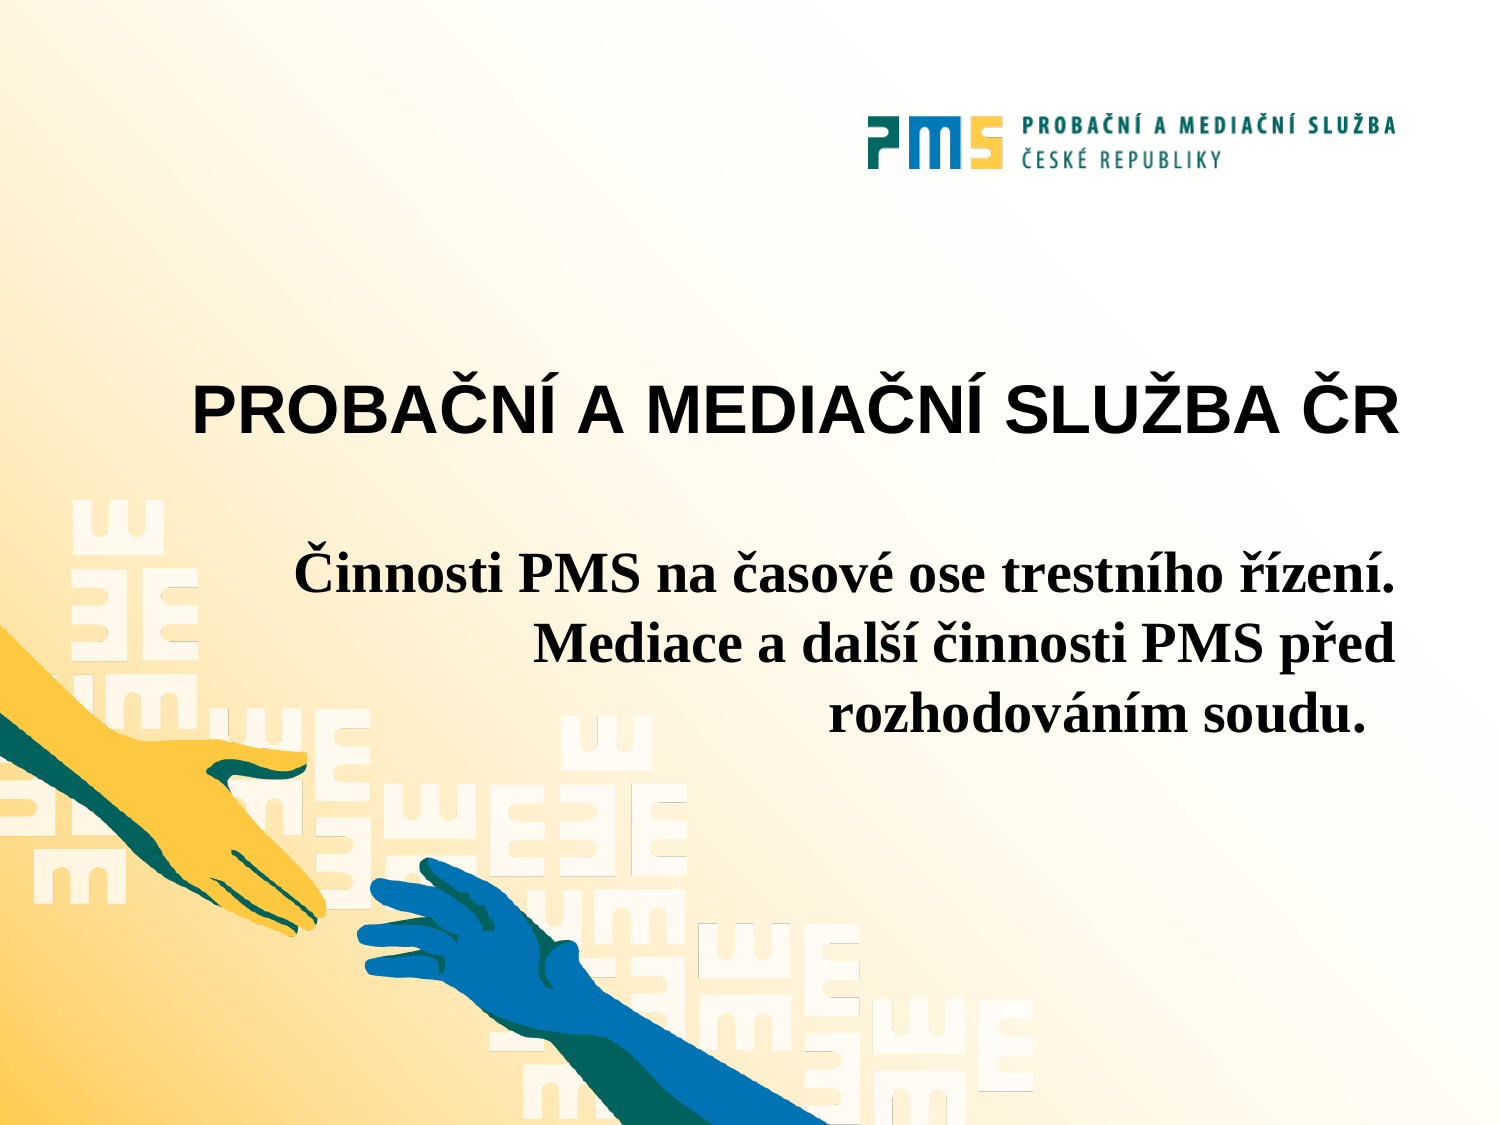

PROBAČNÍ A MEDIAČNÍ SLUŽBA ČR
Činnosti PMS na časové ose trestního řízení. Mediace a další činnosti PMS před rozhodováním soudu.